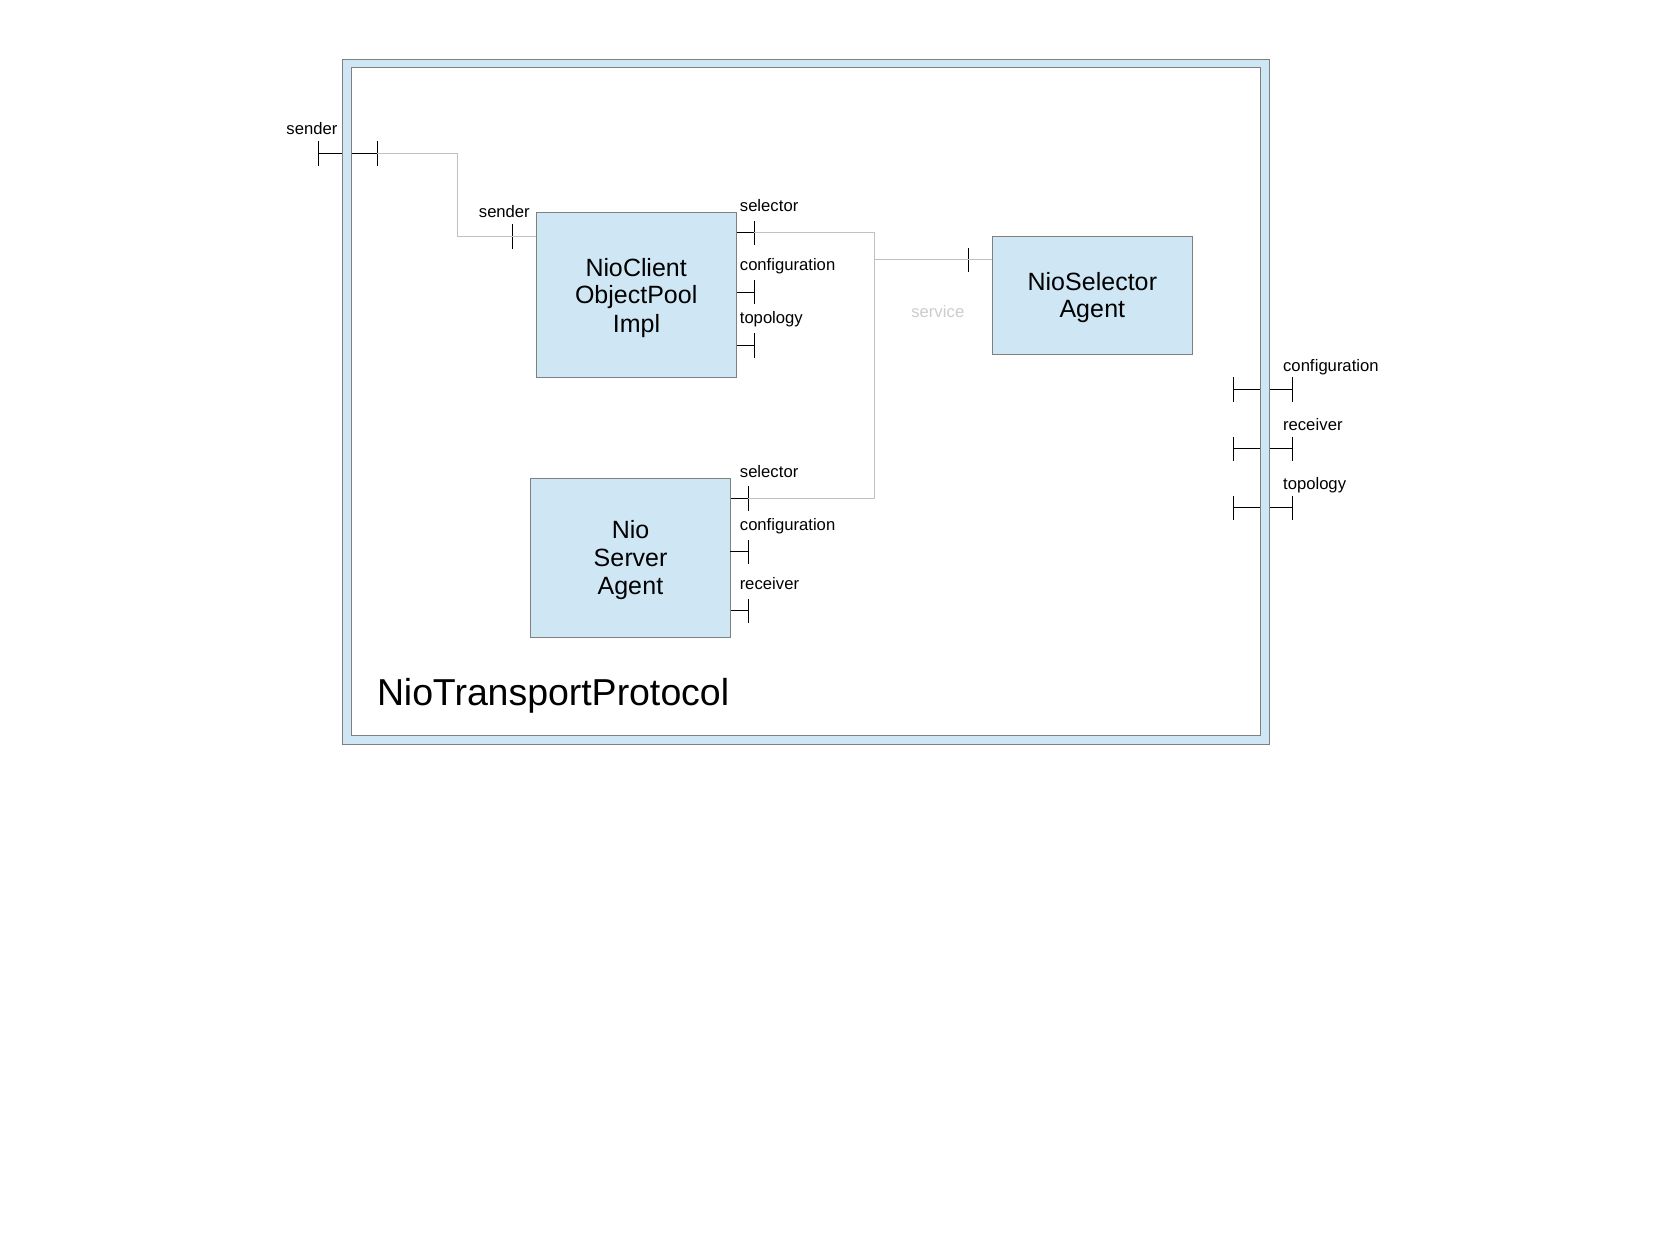

sender
selector
sender
NioClient
ObjectPool
Impl
NioSelector
Agent
configuration
service
topology
configuration
receiver
selector
topology
Nio
Server
Agent
configuration
receiver
NioTransportProtocol